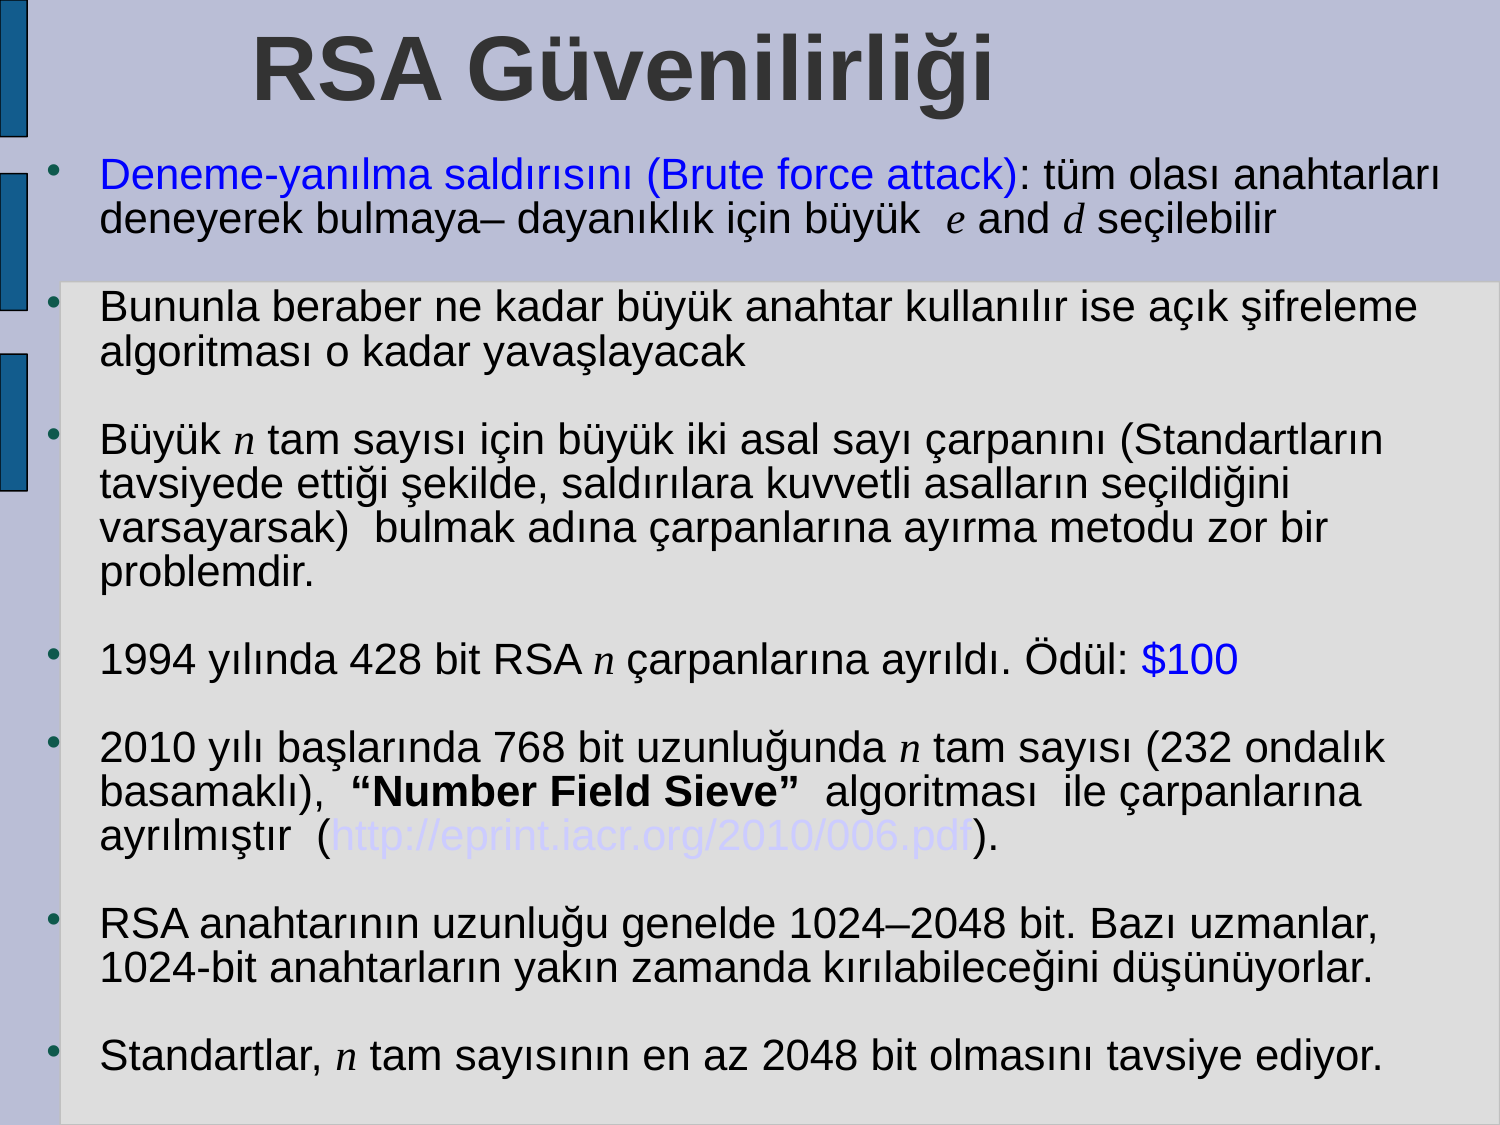

# RSA Güvenilirliği
Deneme-yanılma saldırısını (Brute force attack): tüm olası anahtarları deneyerek bulmaya– dayanıklık için büyük e and d seçilebilir
Bununla beraber ne kadar büyük anahtar kullanılır ise açık şifreleme algoritması o kadar yavaşlayacak
Büyük n tam sayısı için büyük iki asal sayı çarpanını (Standartların tavsiyede ettiği şekilde, saldırılara kuvvetli asalların seçildiğini varsayarsak) bulmak adına çarpanlarına ayırma metodu zor bir problemdir.
1994 yılında 428 bit RSA n çarpanlarına ayrıldı. Ödül: $100
2010 yılı başlarında 768 bit uzunluğunda n tam sayısı (232 ondalık basamaklı), “Number Field Sieve” algoritması ile çarpanlarına ayrılmıştır (http://eprint.iacr.org/2010/006.pdf).
RSA anahtarının uzunluğu genelde 1024–2048 bit. Bazı uzmanlar, 1024-bit anahtarların yakın zamanda kırılabileceğini düşünüyorlar.
Standartlar, n tam sayısının en az 2048 bit olmasını tavsiye ediyor.